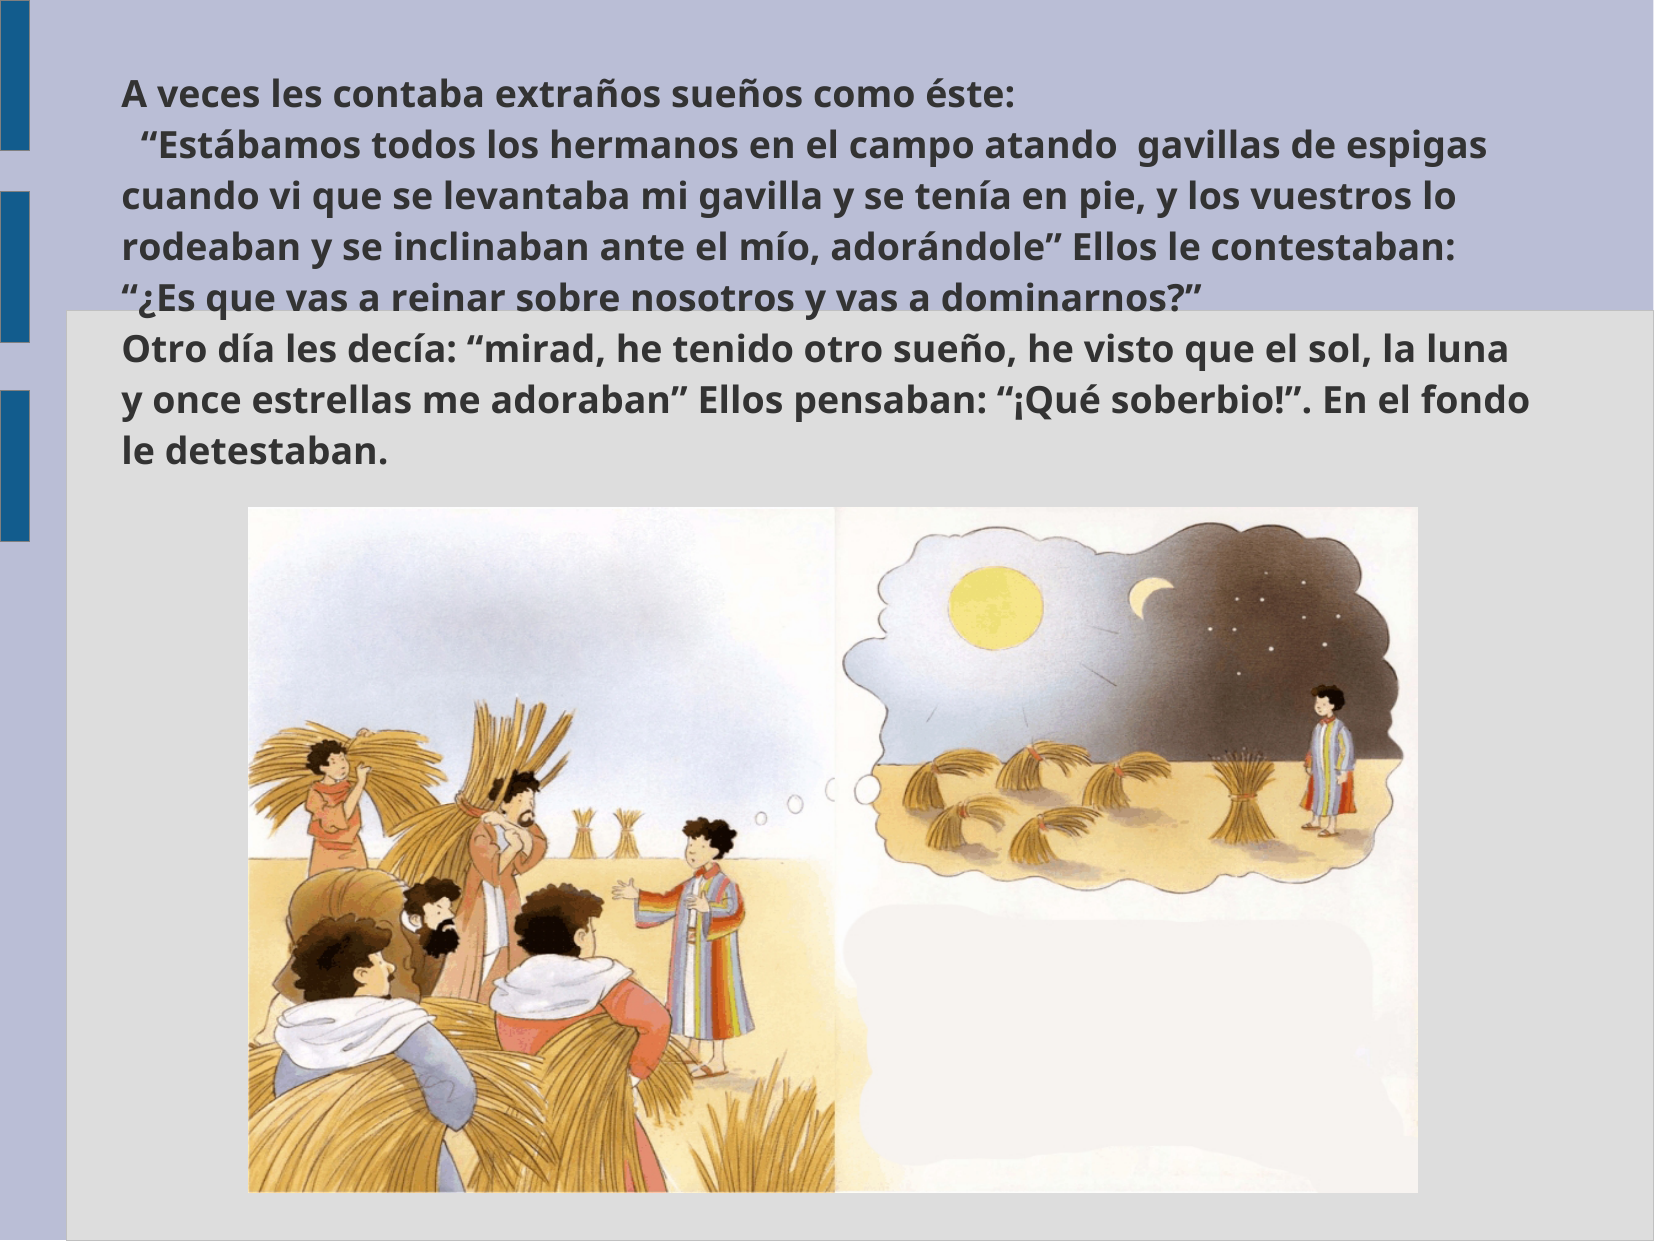

# A veces les contaba extraños sueños como éste:   “Estábamos todos los hermanos en el campo atando  gavillas de espigas cuando vi que se levantaba mi gavilla y se tenía en pie, y los vuestros lo rodeaban y se inclinaban ante el mío, adorándole” Ellos le contestaban: “¿Es que vas a reinar sobre nosotros y vas a dominarnos?” Otro día les decía: “mirad, he tenido otro sueño, he visto que el sol, la luna y once estrellas me adoraban” Ellos pensaban: “¡Qué soberbio!”. En el fondo le detestaban.